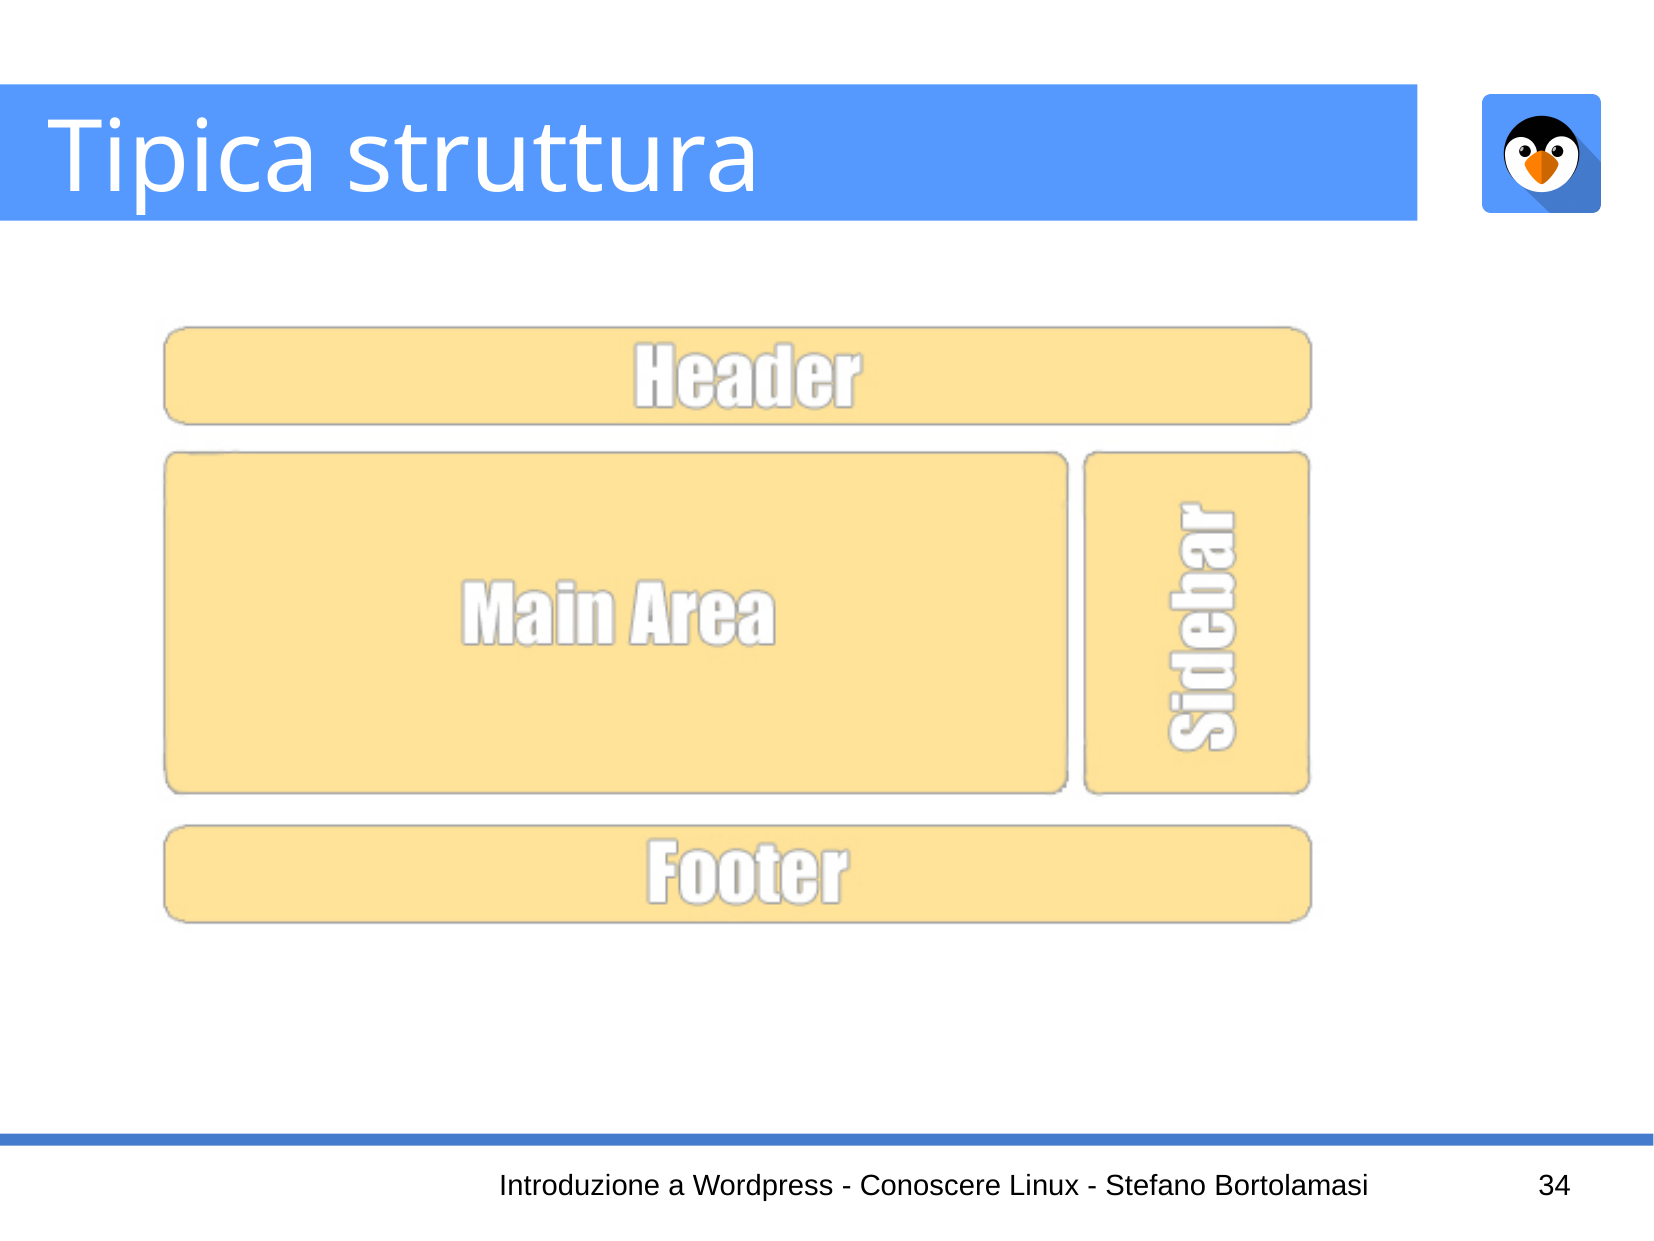

# Tipica struttura
Introduzione a Wordpress - Conoscere Linux - Stefano Bortolamasi
34